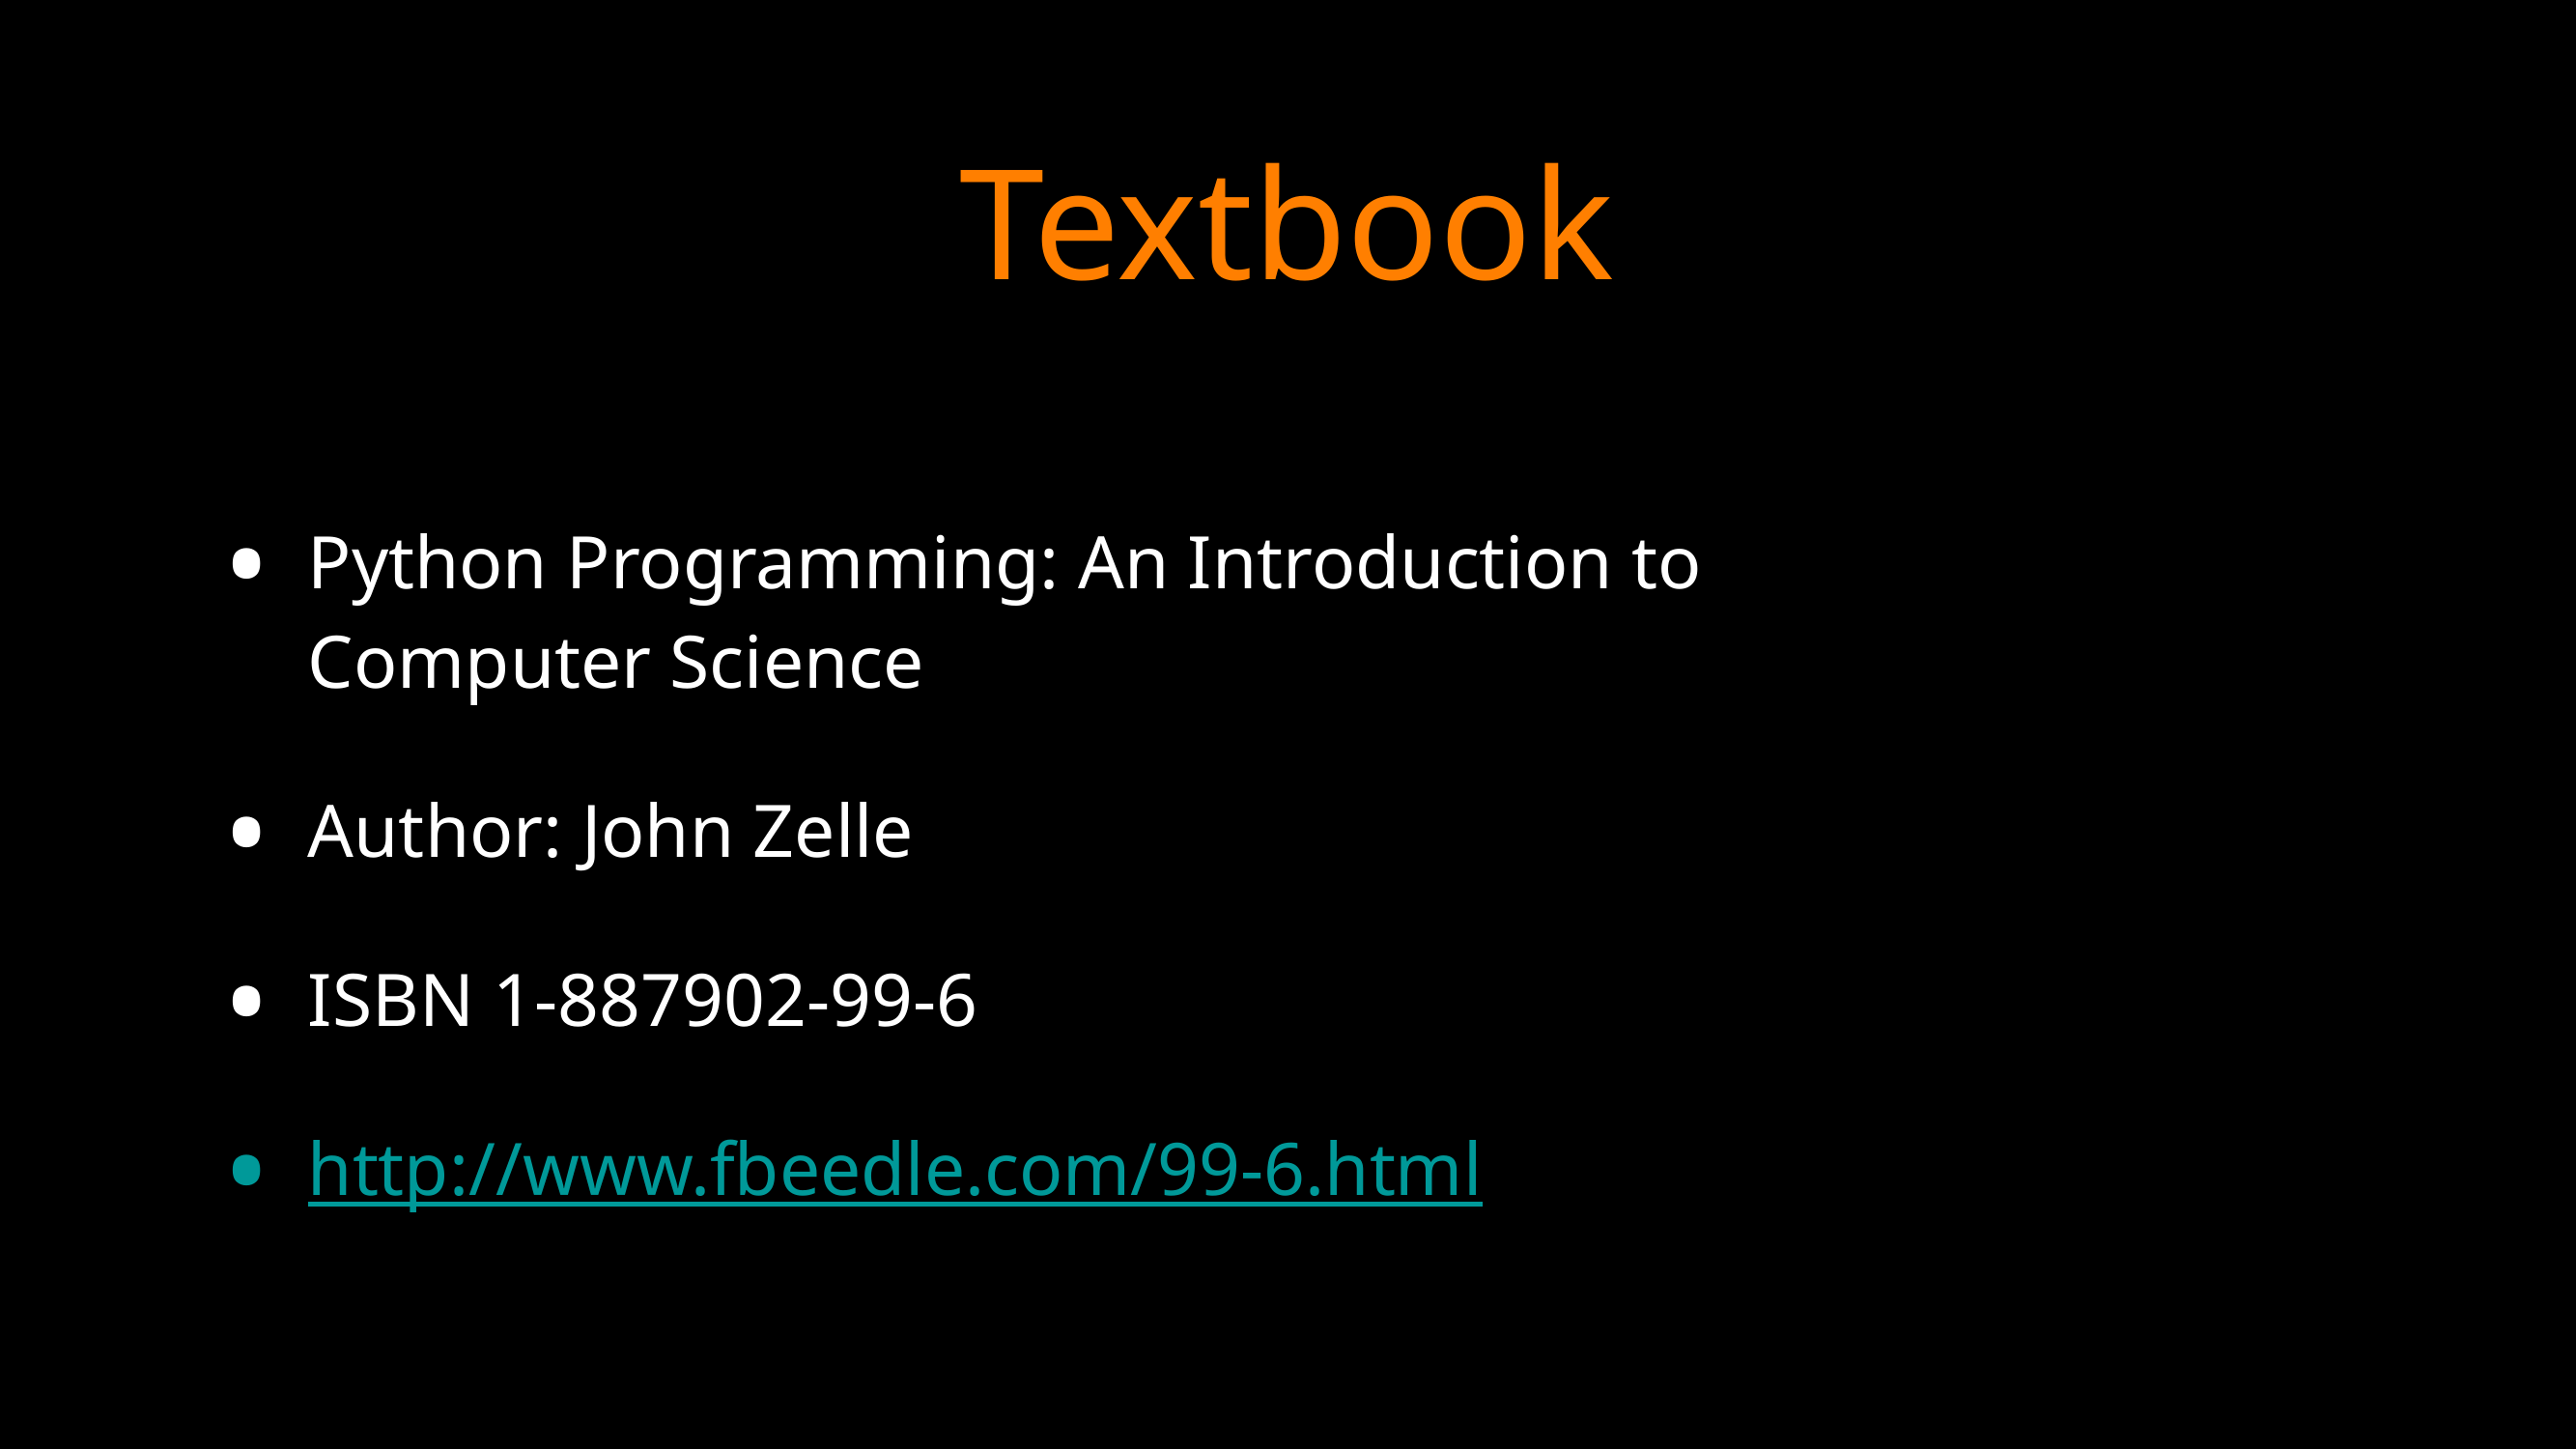

# Textbook
Python Programming: An Introduction to Computer Science
Author: John Zelle
ISBN 1-887902-99-6
http://www.fbeedle.com/99-6.html